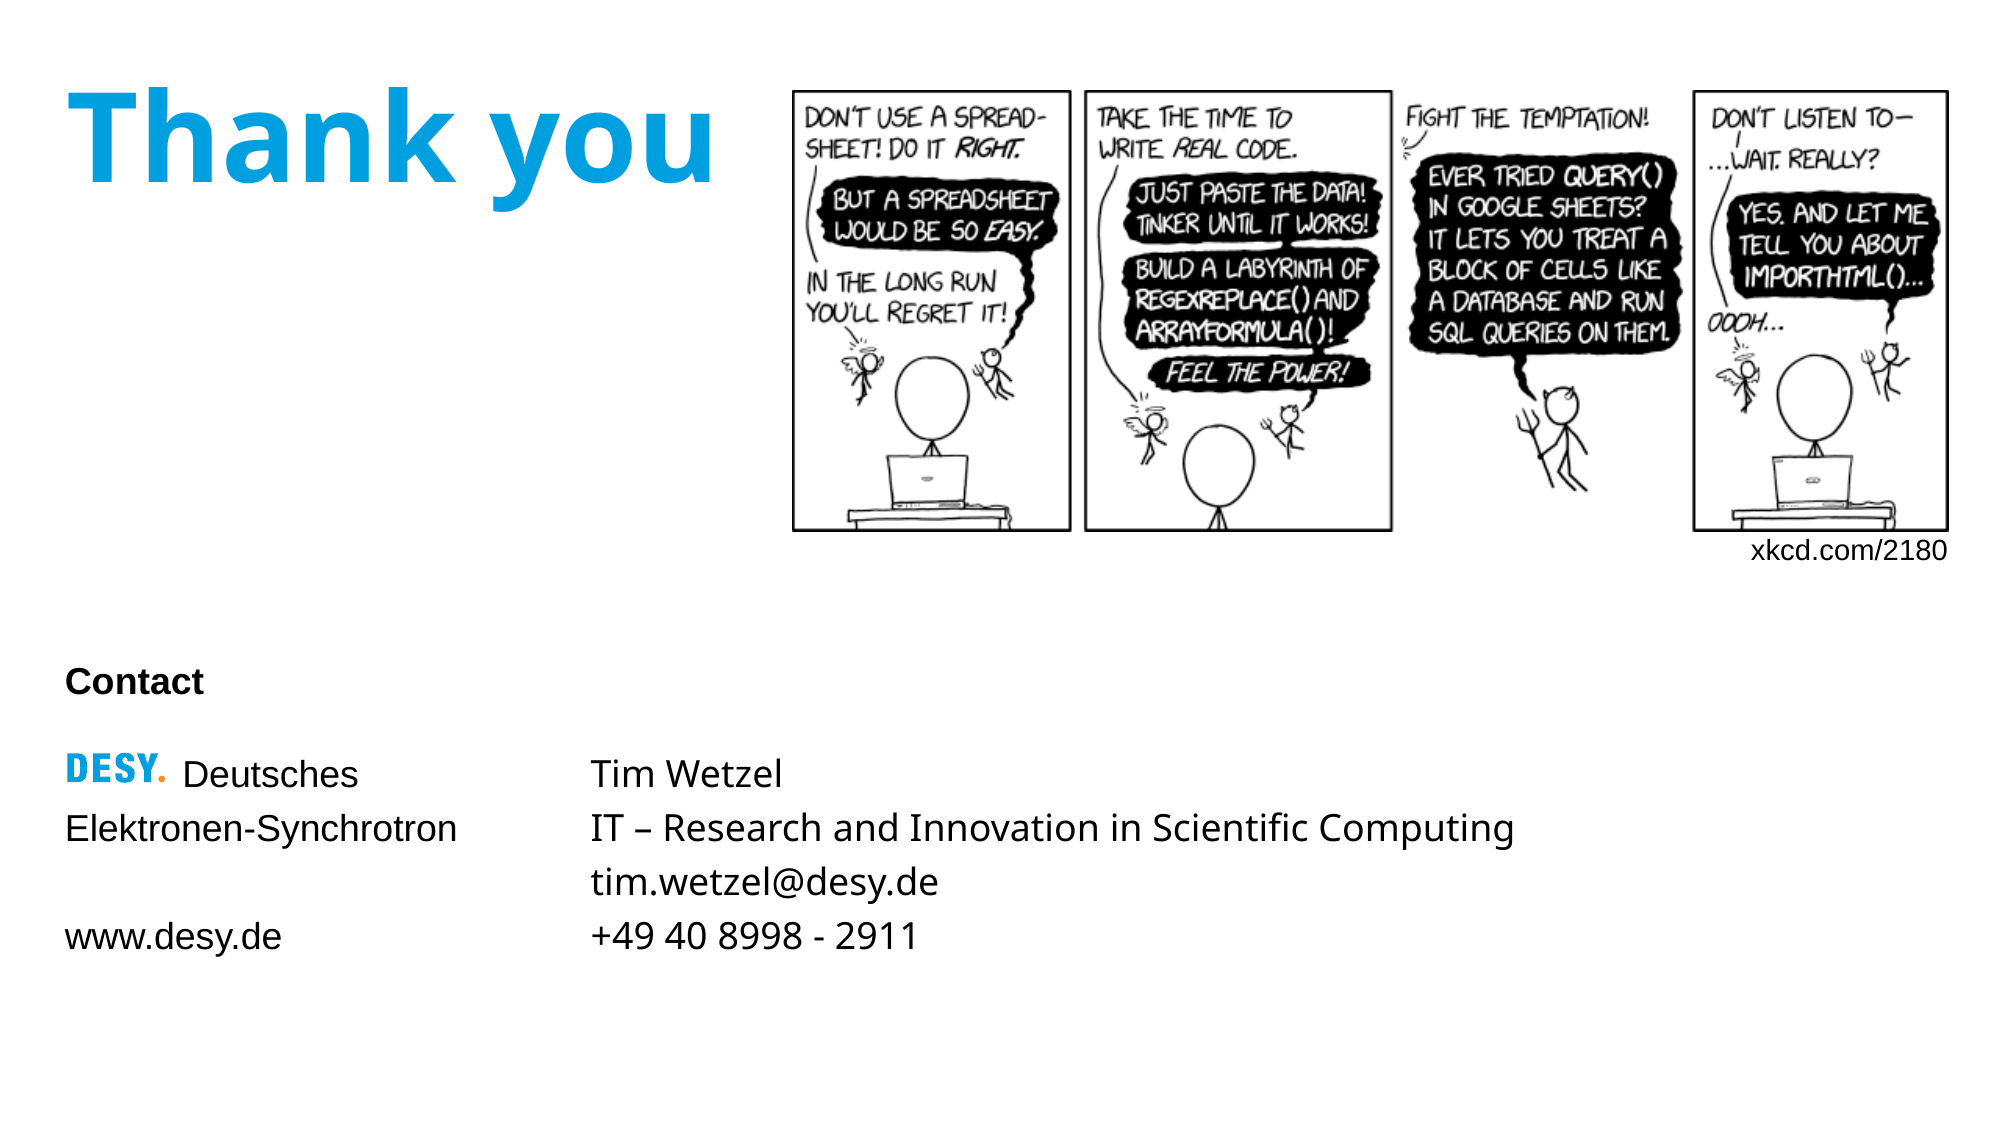

Thank you
xkcd.com/2180
# Tim Wetzel
IT – Research and Innovation in Scientific Computing
tim.wetzel@desy.de
+49 40 8998 - 2911